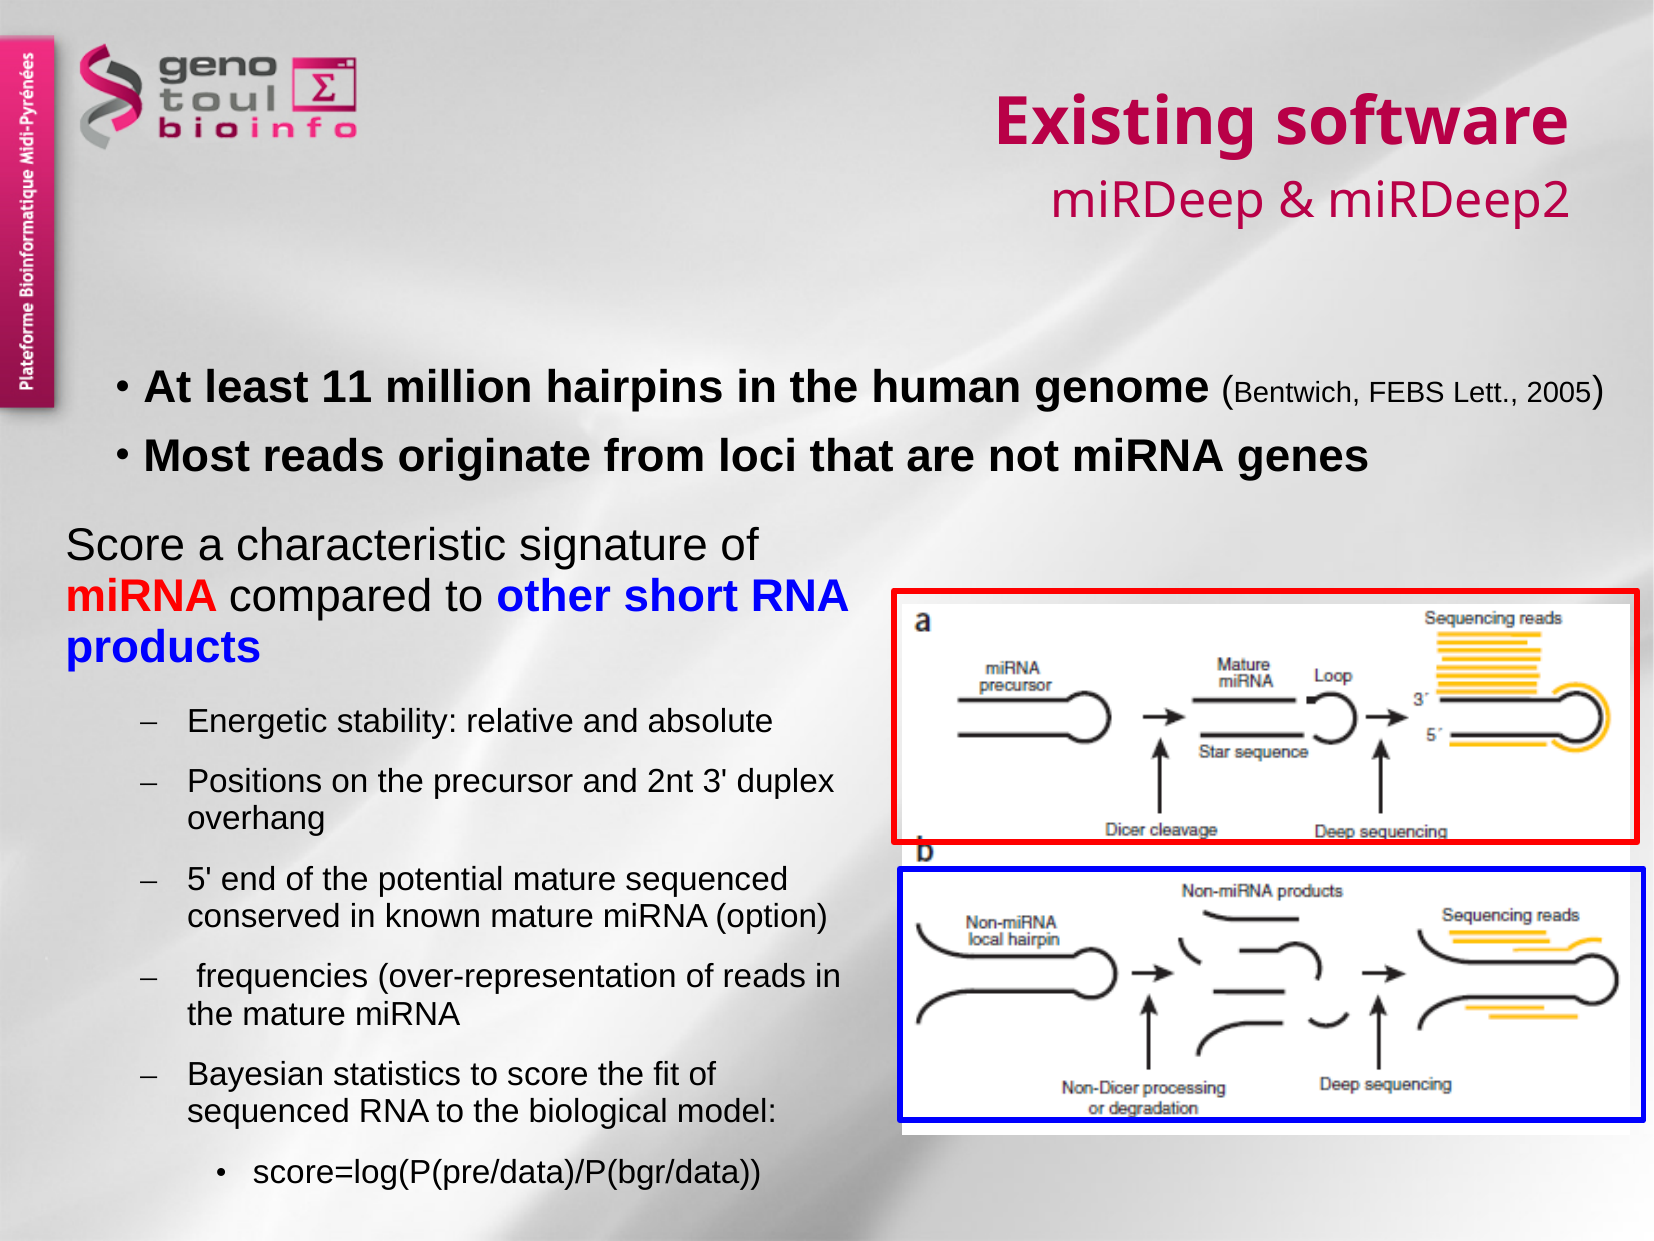

# Existing software miRDeep & miRDeep2
 At least 11 million hairpins in the human genome (Bentwich, FEBS Lett., 2005)
 Most reads originate from loci that are not miRNA genes
Score a characteristic signature of miRNA compared to other short RNA products
Energetic stability: relative and absolute
Positions on the precursor and 2nt 3' duplex overhang
5' end of the potential mature sequenced conserved in known mature miRNA (option)
 frequencies (over-representation of reads in the mature miRNA
Bayesian statistics to score the fit of sequenced RNA to the biological model:
score=log(P(pre/data)/P(bgr/data))